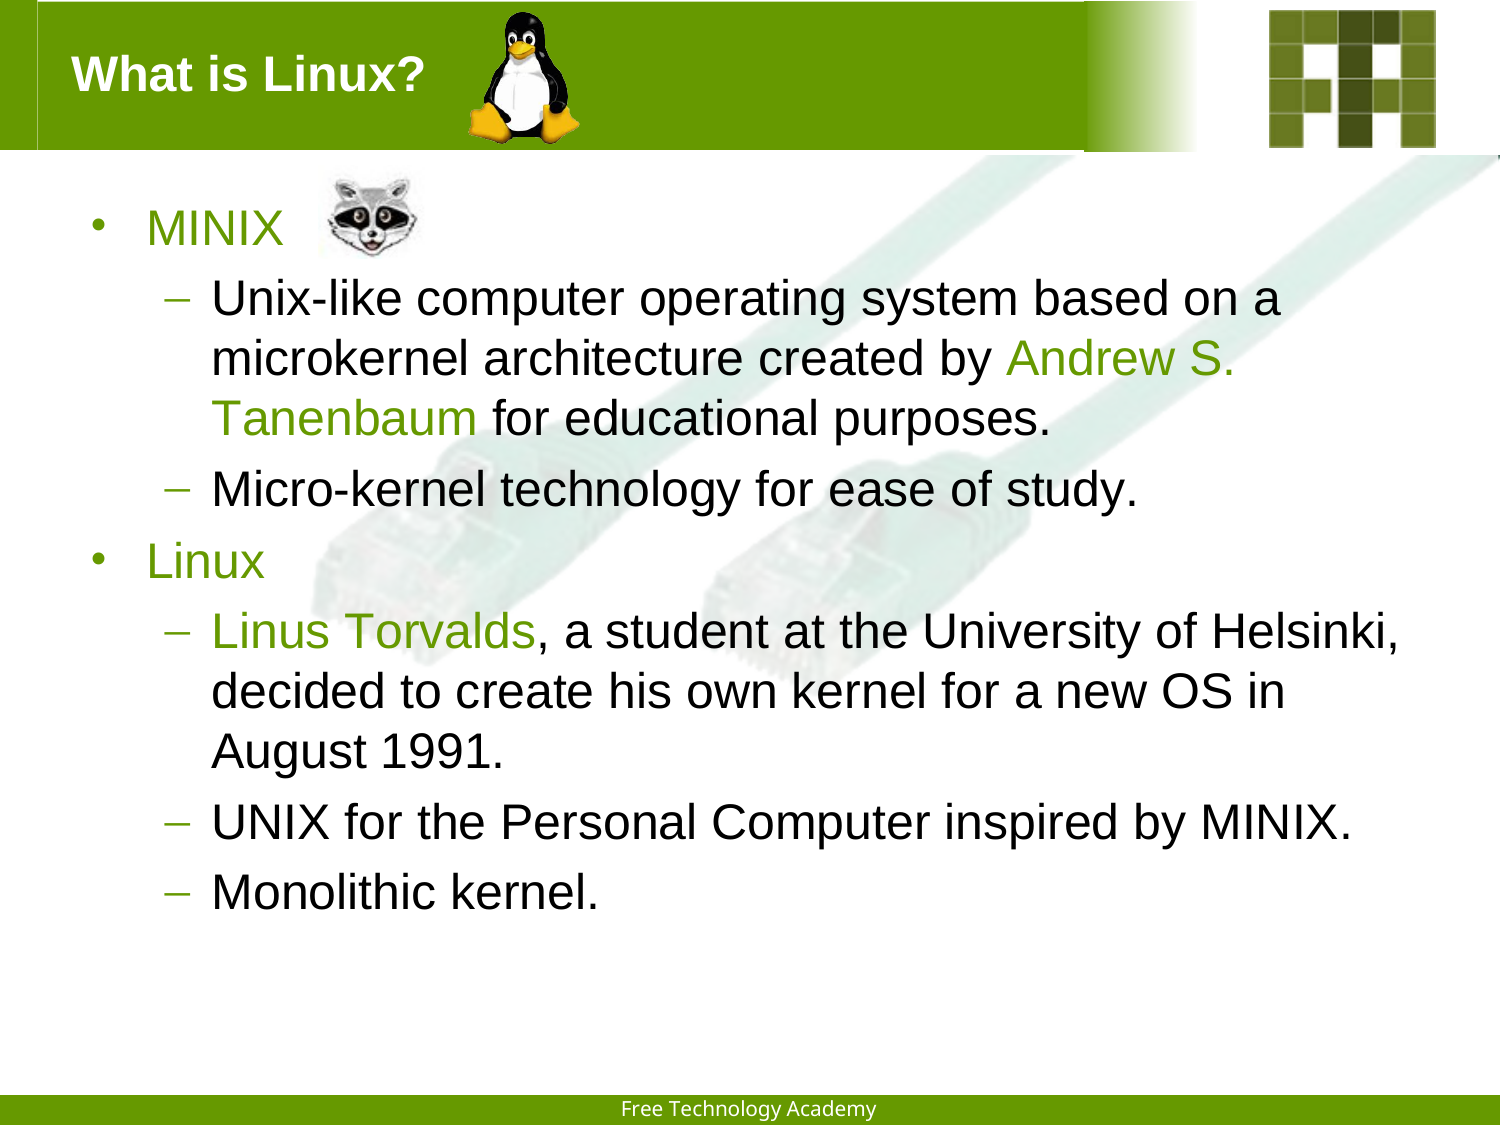

# What is Linux?
MINIX
Unix-like computer operating system based on a microkernel architecture created by Andrew S. Tanenbaum for educational purposes.
Micro-kernel technology for ease of study.
Linux
Linus Torvalds, a student at the University of Helsinki, decided to create his own kernel for a new OS in August 1991.
UNIX for the Personal Computer inspired by MINIX.
Monolithic kernel.